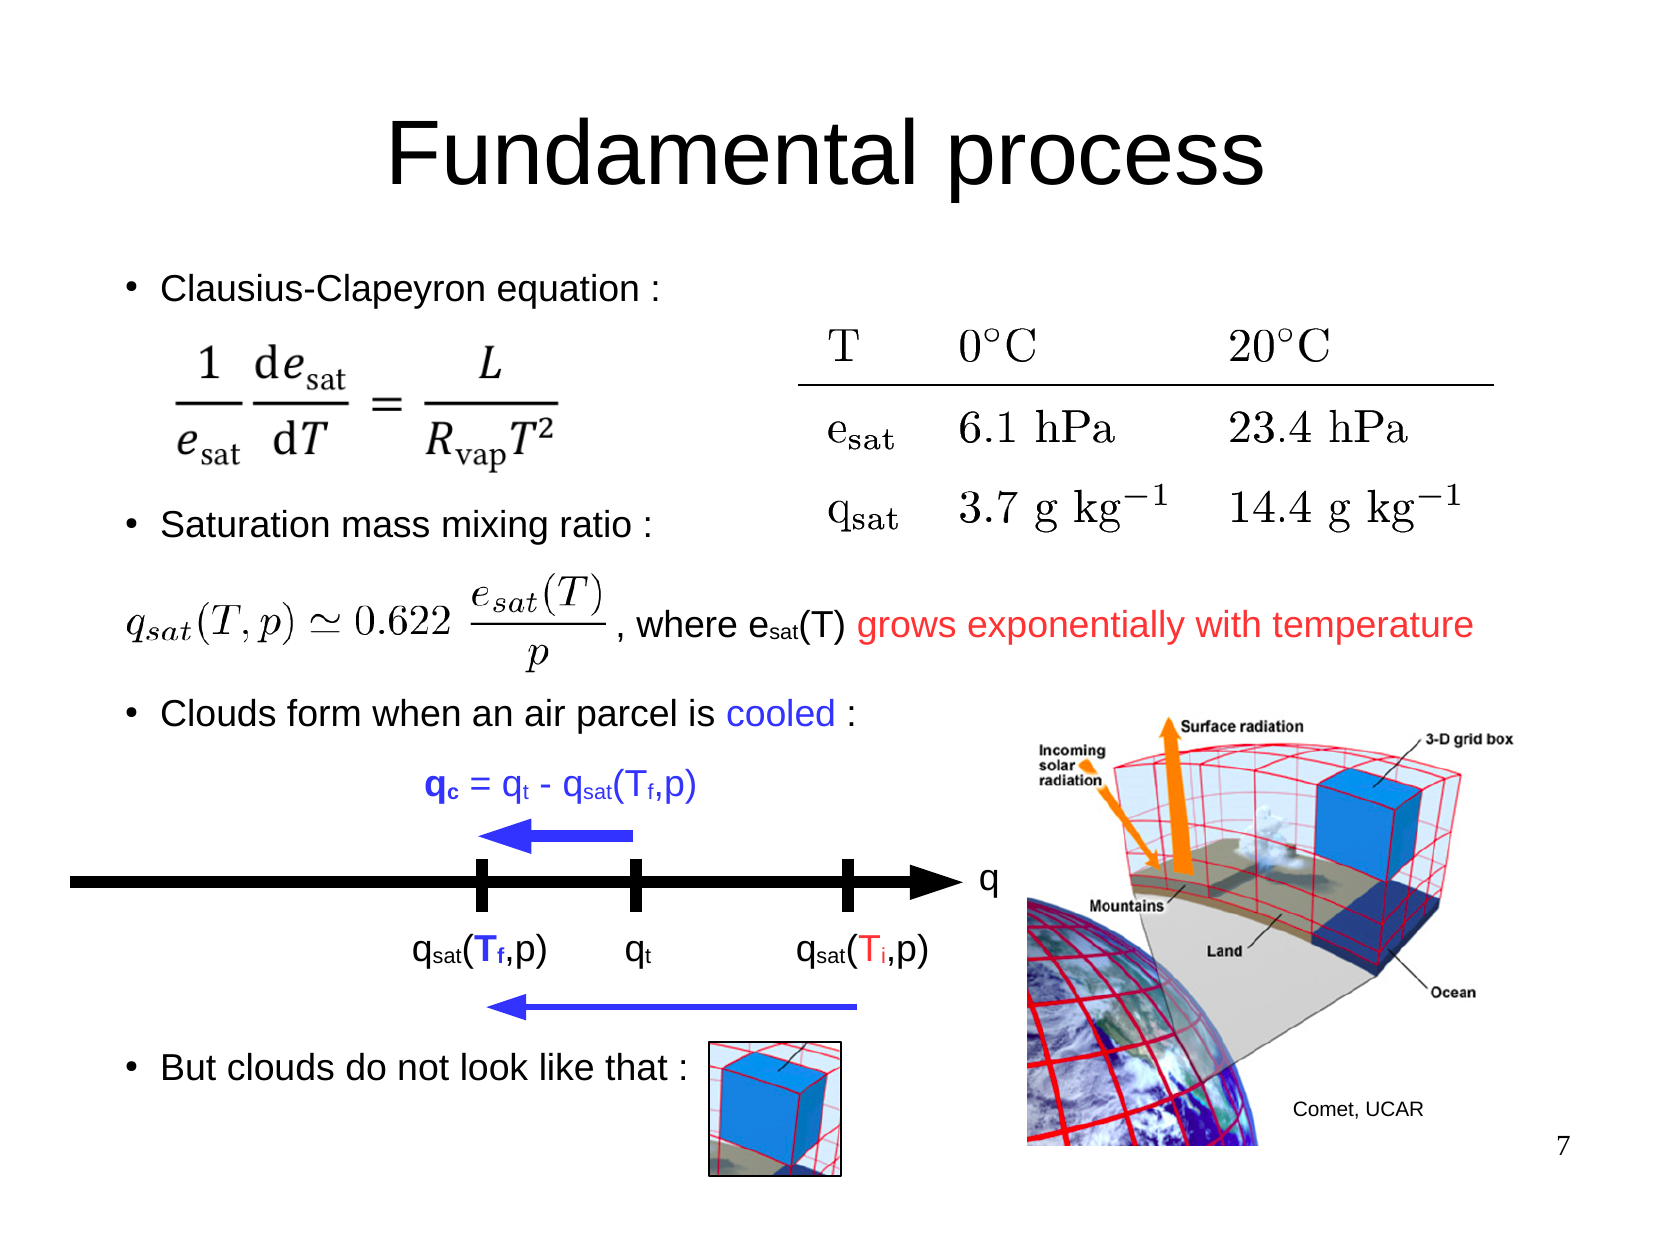

# Fundamental process
Clausius-Clapeyron equation :
Saturation mass mixing ratio :
, where esat(T) grows exponentially with temperature
Clouds form when an air parcel is cooled :
qc = qt - qsat(Tf,p)
q
qsat(Ti,p)
qsat(Tf,p)
qt
But clouds do not look like that :
Comet, UCAR
7